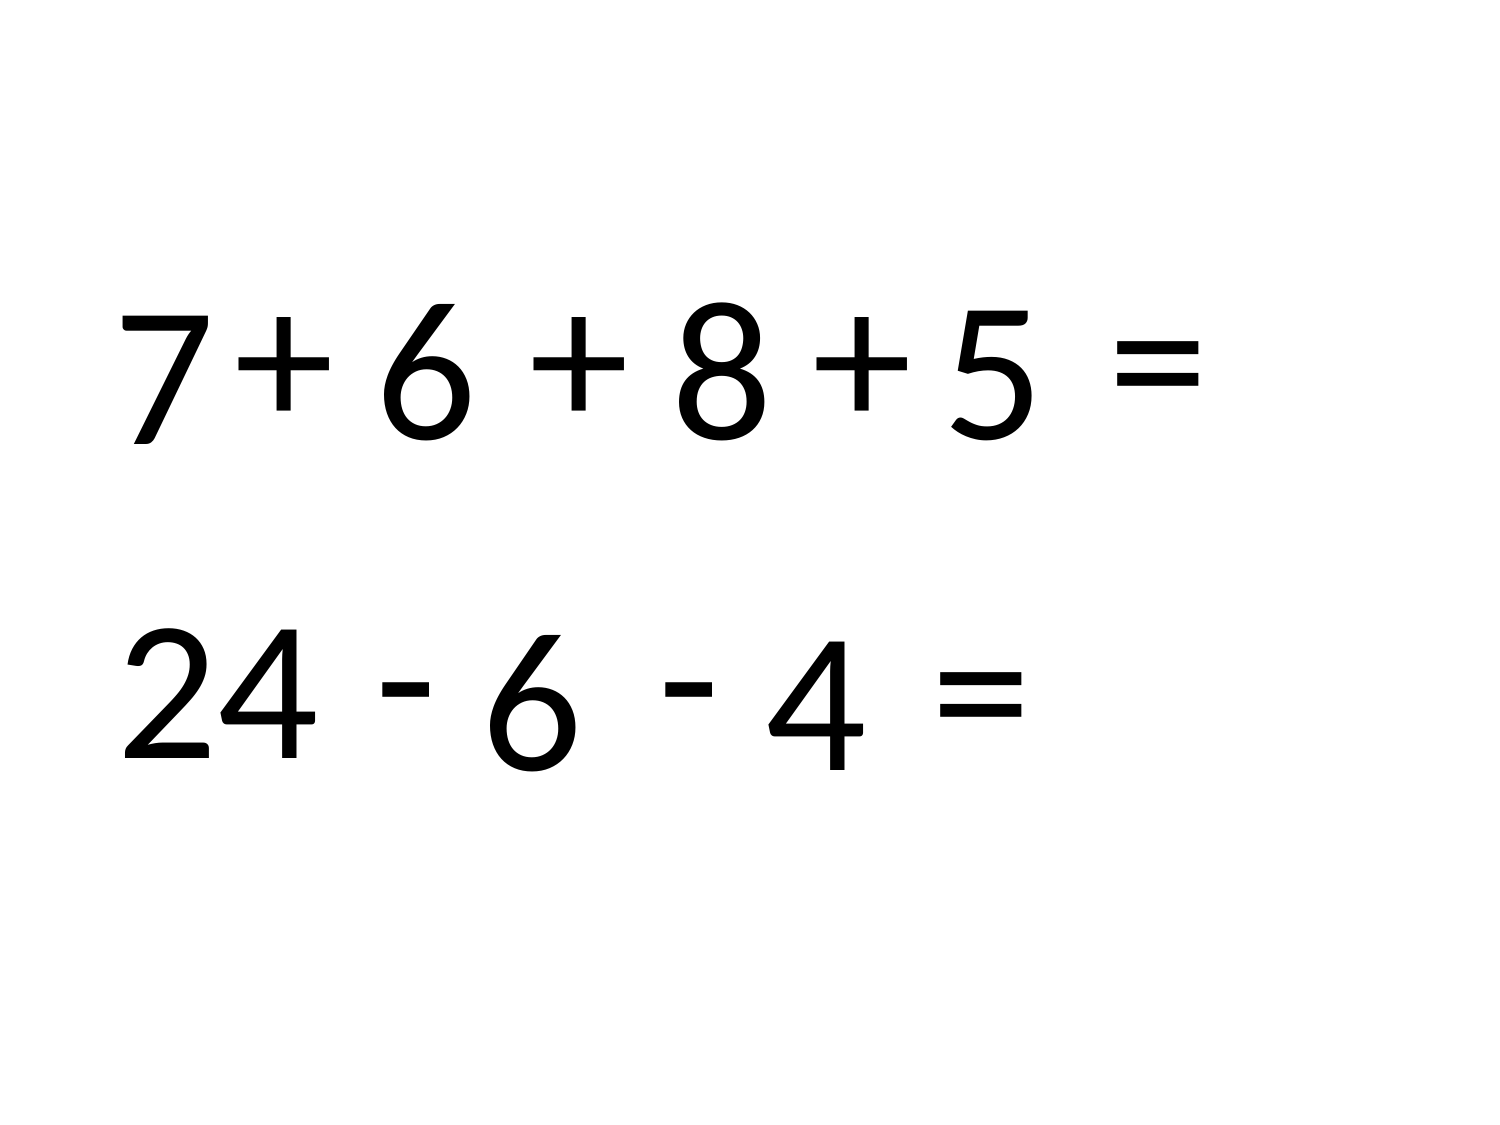

+
+
+
=
6
8
5
7
-
-
24
=
6
4